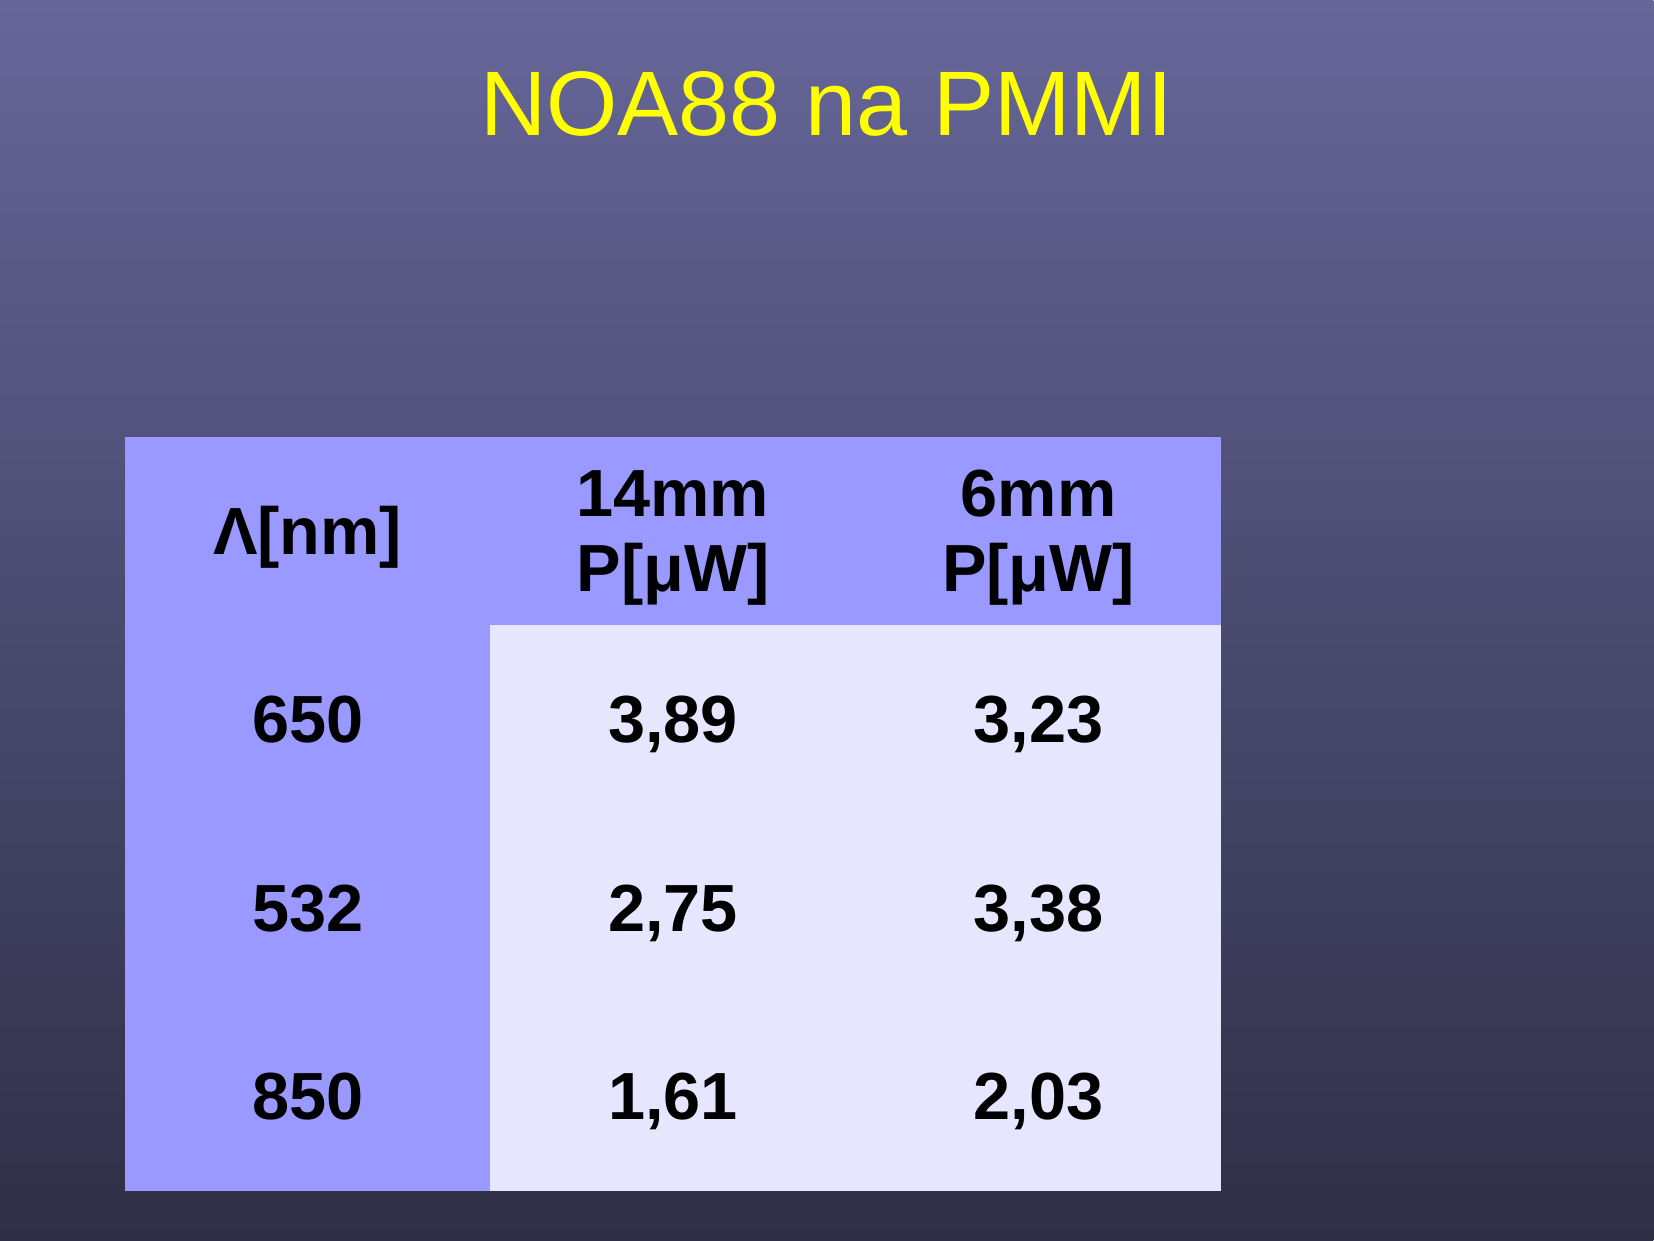

# NOA88 na PMMI
| Λ[nm] | 14mm P[μW] | 6mm P[μW] |
| --- | --- | --- |
| 650 | 3,89 | 3,23 |
| 532 | 2,75 | 3,38 |
| 850 | 1,61 | 2,03 |